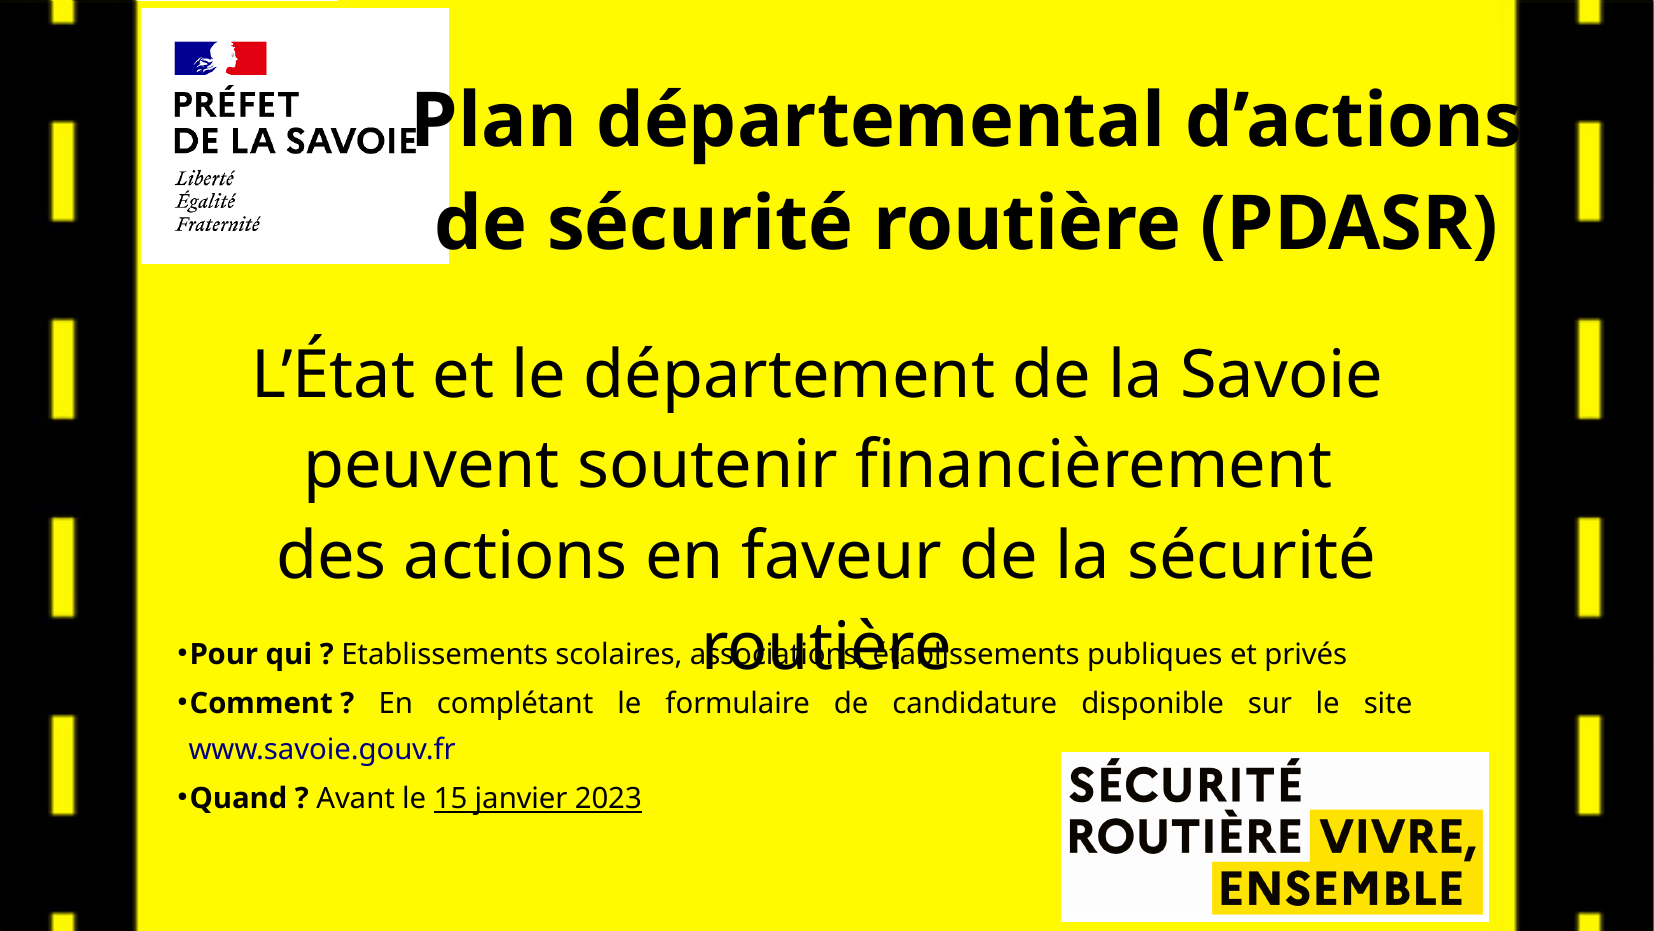

# Plan départemental d’actions de sécurité routière (PDASR)
L’État et le département de la Savoie
peuvent soutenir financièrement
des actions en faveur de la sécurité routière
Pour qui ? Etablissements scolaires, associations, établissements publiques et privés
Comment ? En complétant le formulaire de candidature disponible sur le site www.savoie.gouv.fr
Quand ? Avant le 15 janvier 2023